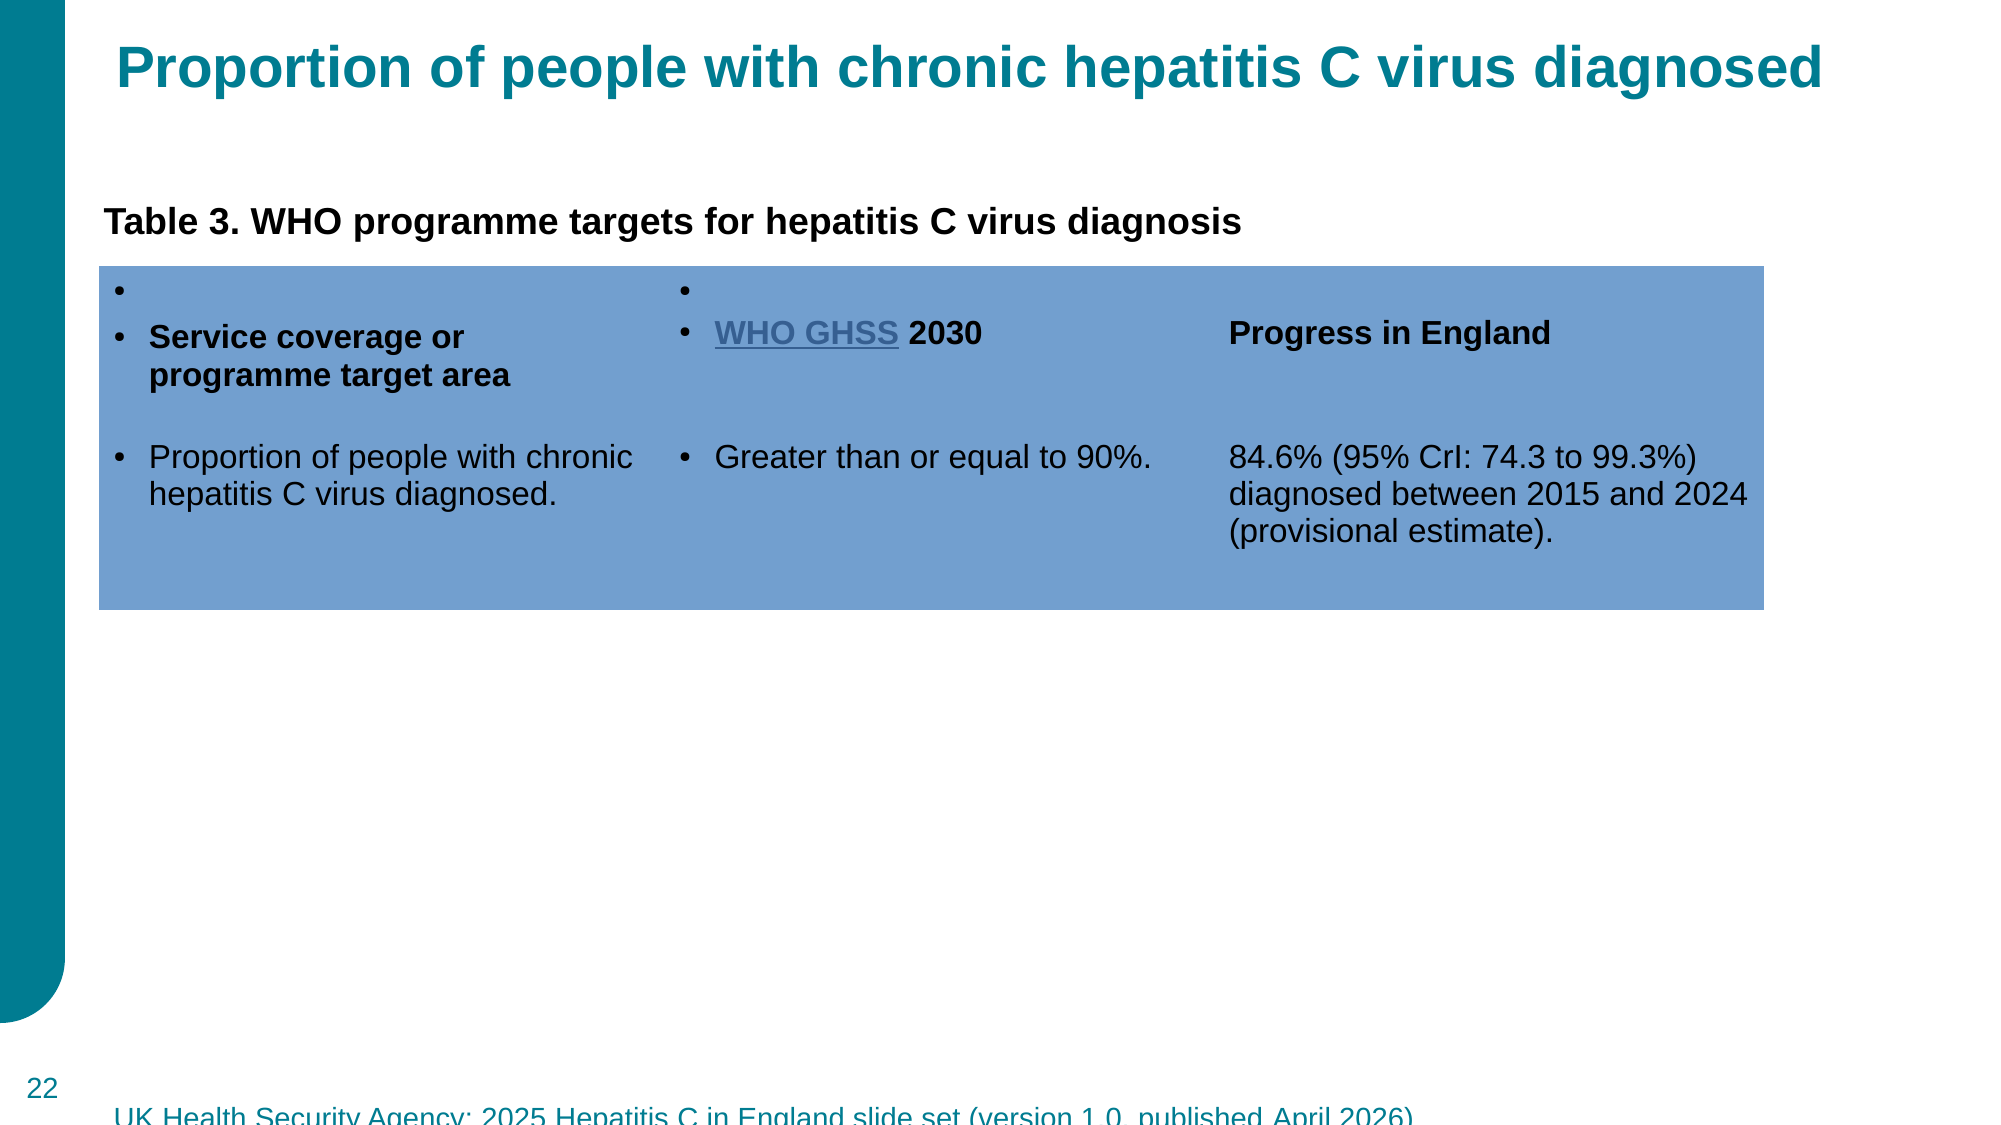

# Proportion of people with chronic hepatitis C virus diagnosed
Table 3. WHO programme targets for hepatitis C virus diagnosis
| Service coverage or programme target area | WHO GHSS 2030 | Progress in England |
| --- | --- | --- |
| Proportion of people with chronic hepatitis C virus diagnosed. | Greater than or equal to 90%. | 84.6% (95% CrI: 74.3 to 99.3%) diagnosed between 2015 and 2024 (provisional estimate). |
21
UK Health Security Agency: 2025 Hepatitis C in England slide set (version 1.0, published April 2026)